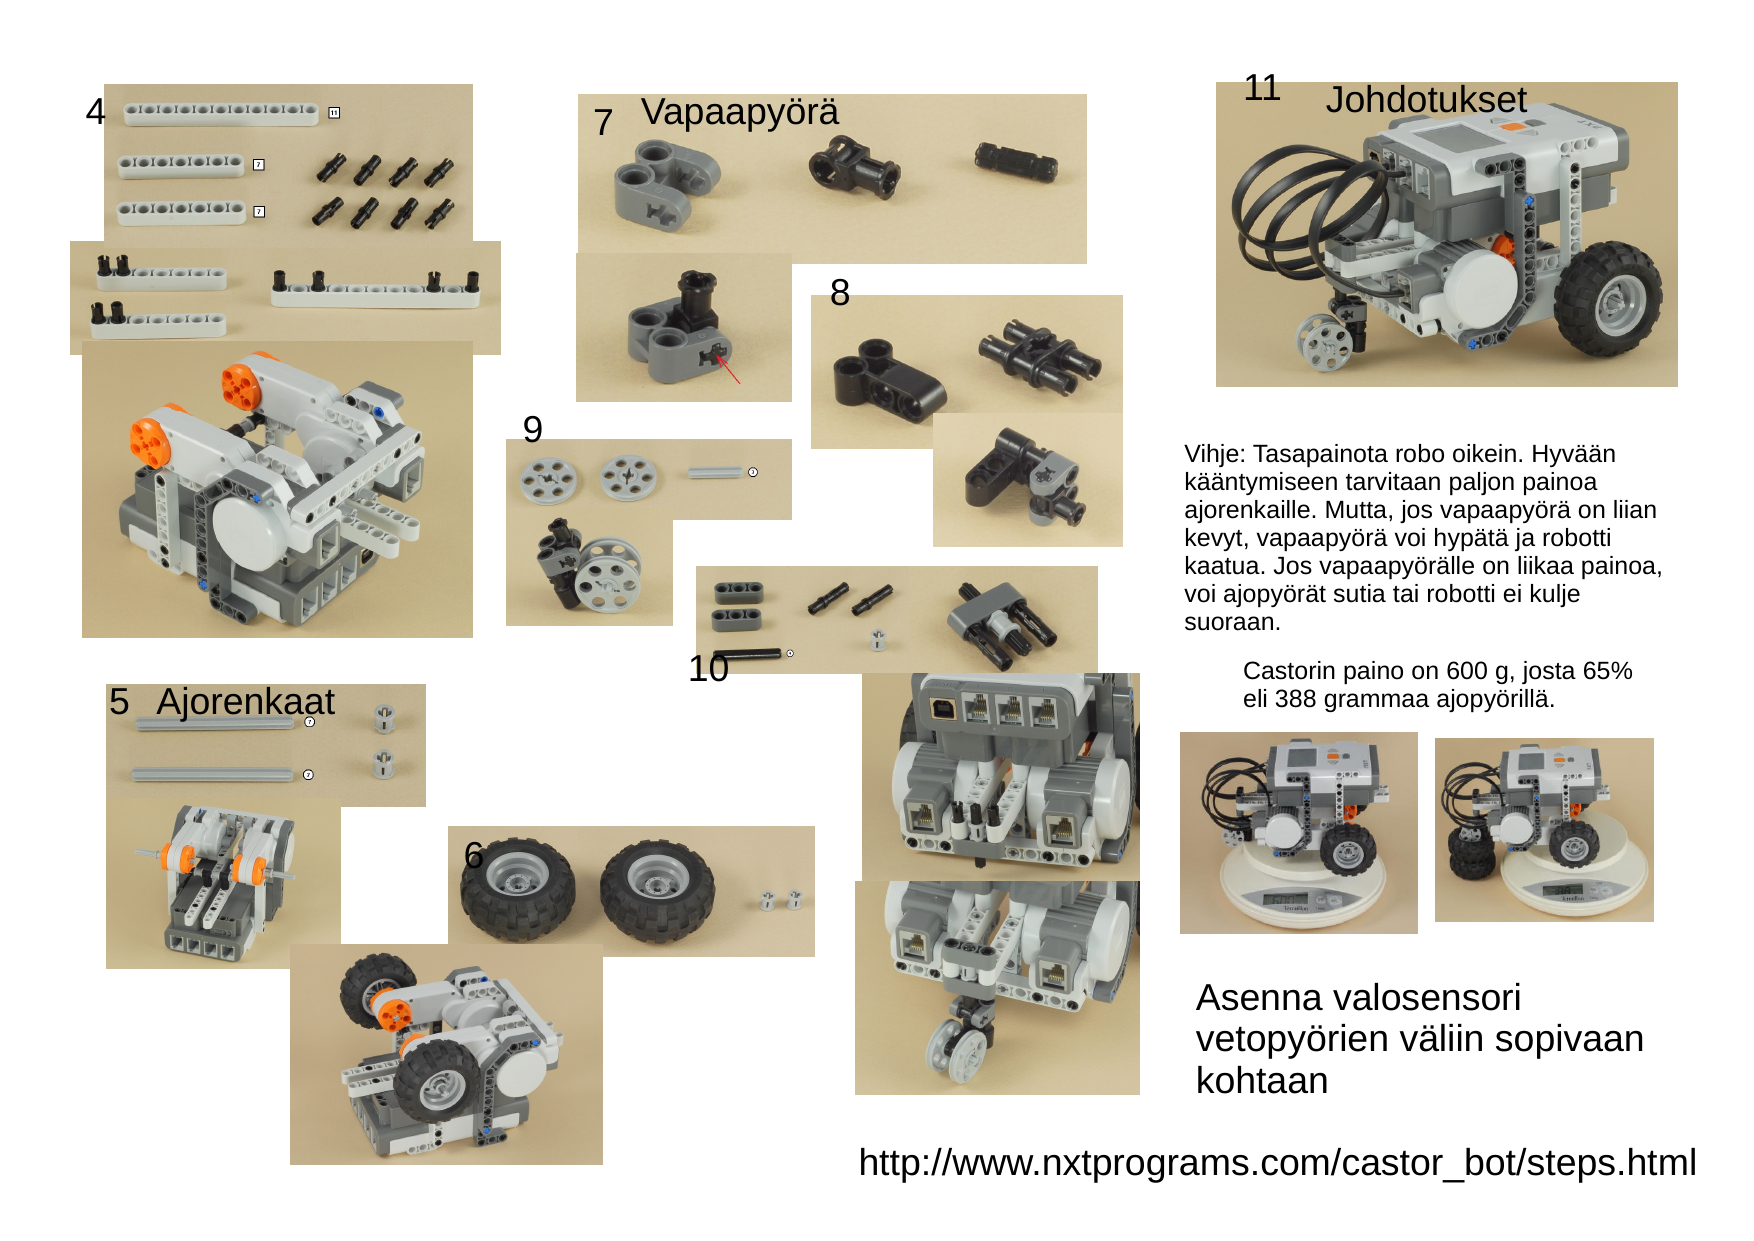

11
Johdotukset
4
Vapaapyörä
7
8
9
Vihje: Tasapainota robo oikein. Hyvään kääntymiseen tarvitaan paljon painoa ajorenkaille. Mutta, jos vapaapyörä on liian kevyt, vapaapyörä voi hypätä ja robotti kaatua. Jos vapaapyörälle on liikaa painoa, voi ajopyörät sutia tai robotti ei kulje suoraan.
10
Castorin paino on 600 g, josta 65% eli 388 grammaa ajopyörillä.
5
Ajorenkaat
6
Asenna valosensori vetopyörien väliin sopivaan kohtaan
http://www.nxtprograms.com/castor_bot/steps.html